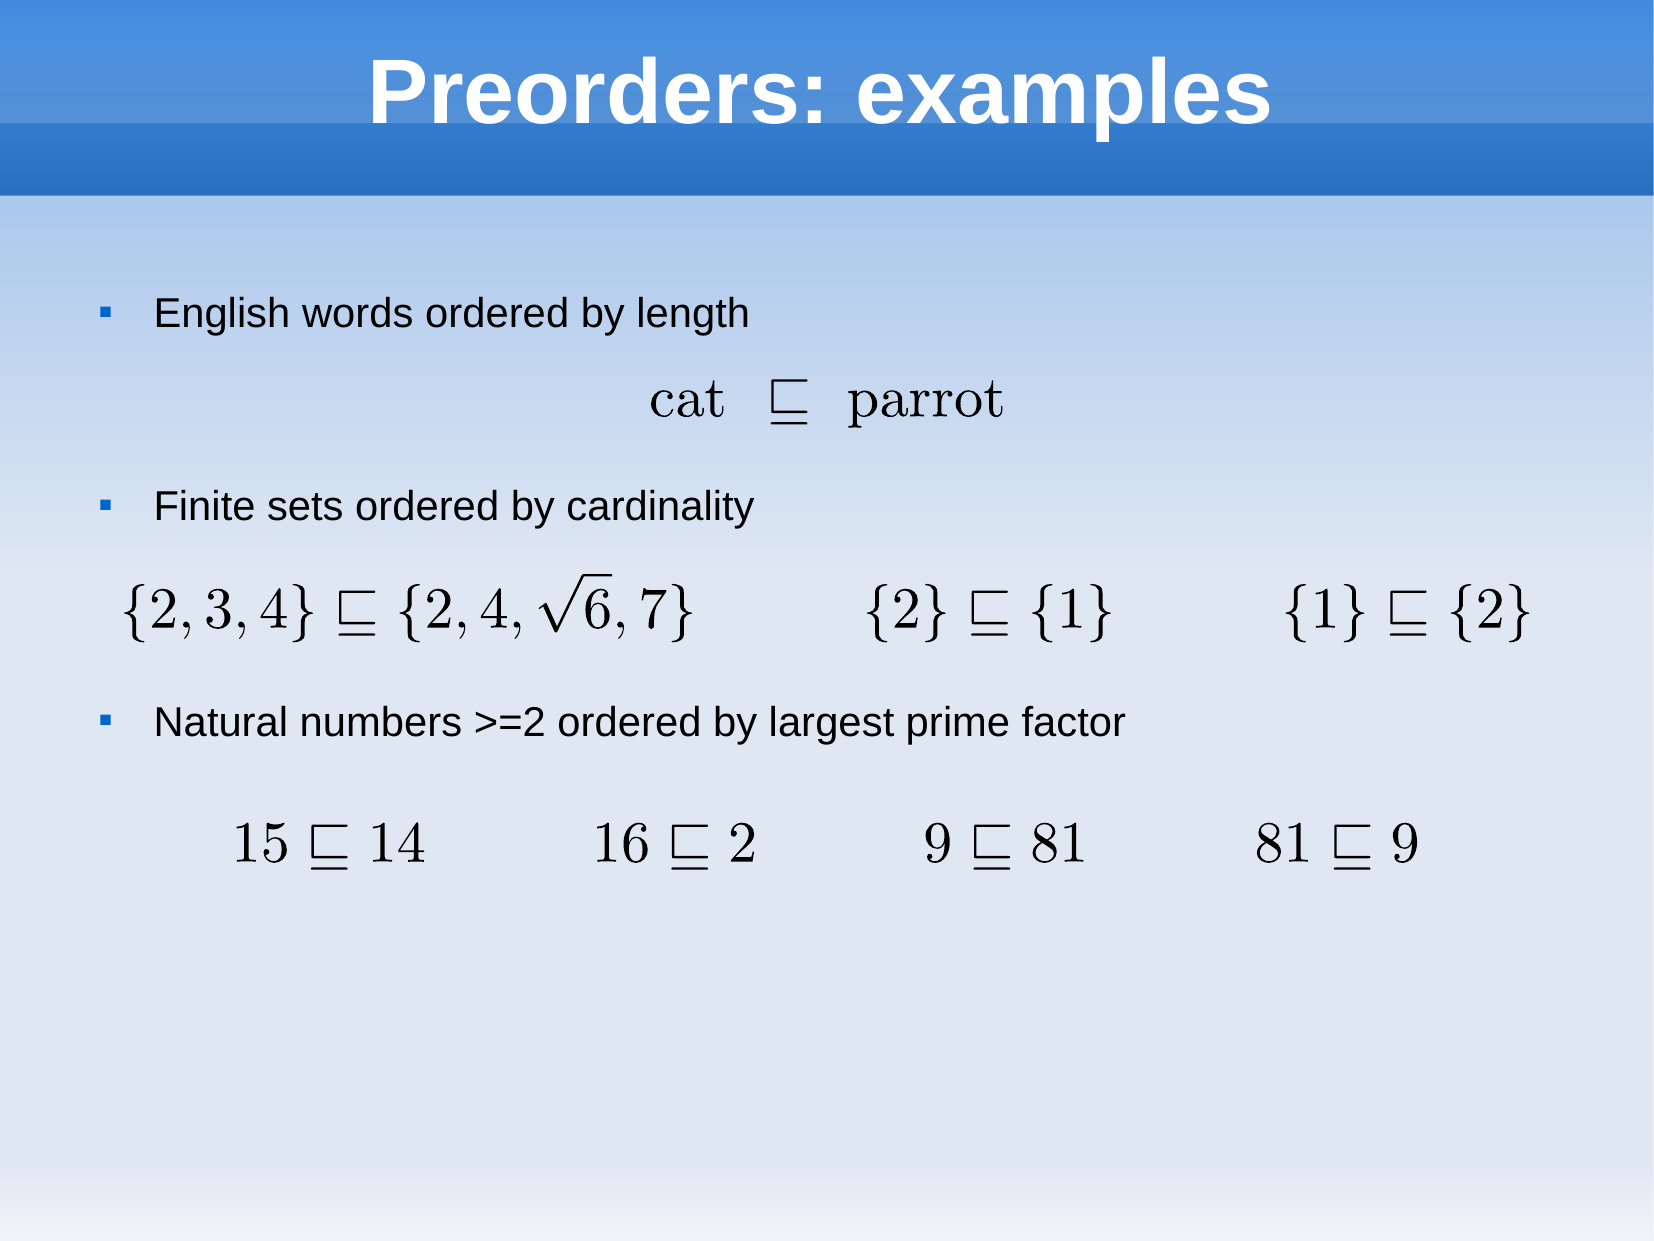

# Preorders: examples
English words ordered by length
Finite sets ordered by cardinality
Natural numbers >=2 ordered by largest prime factor